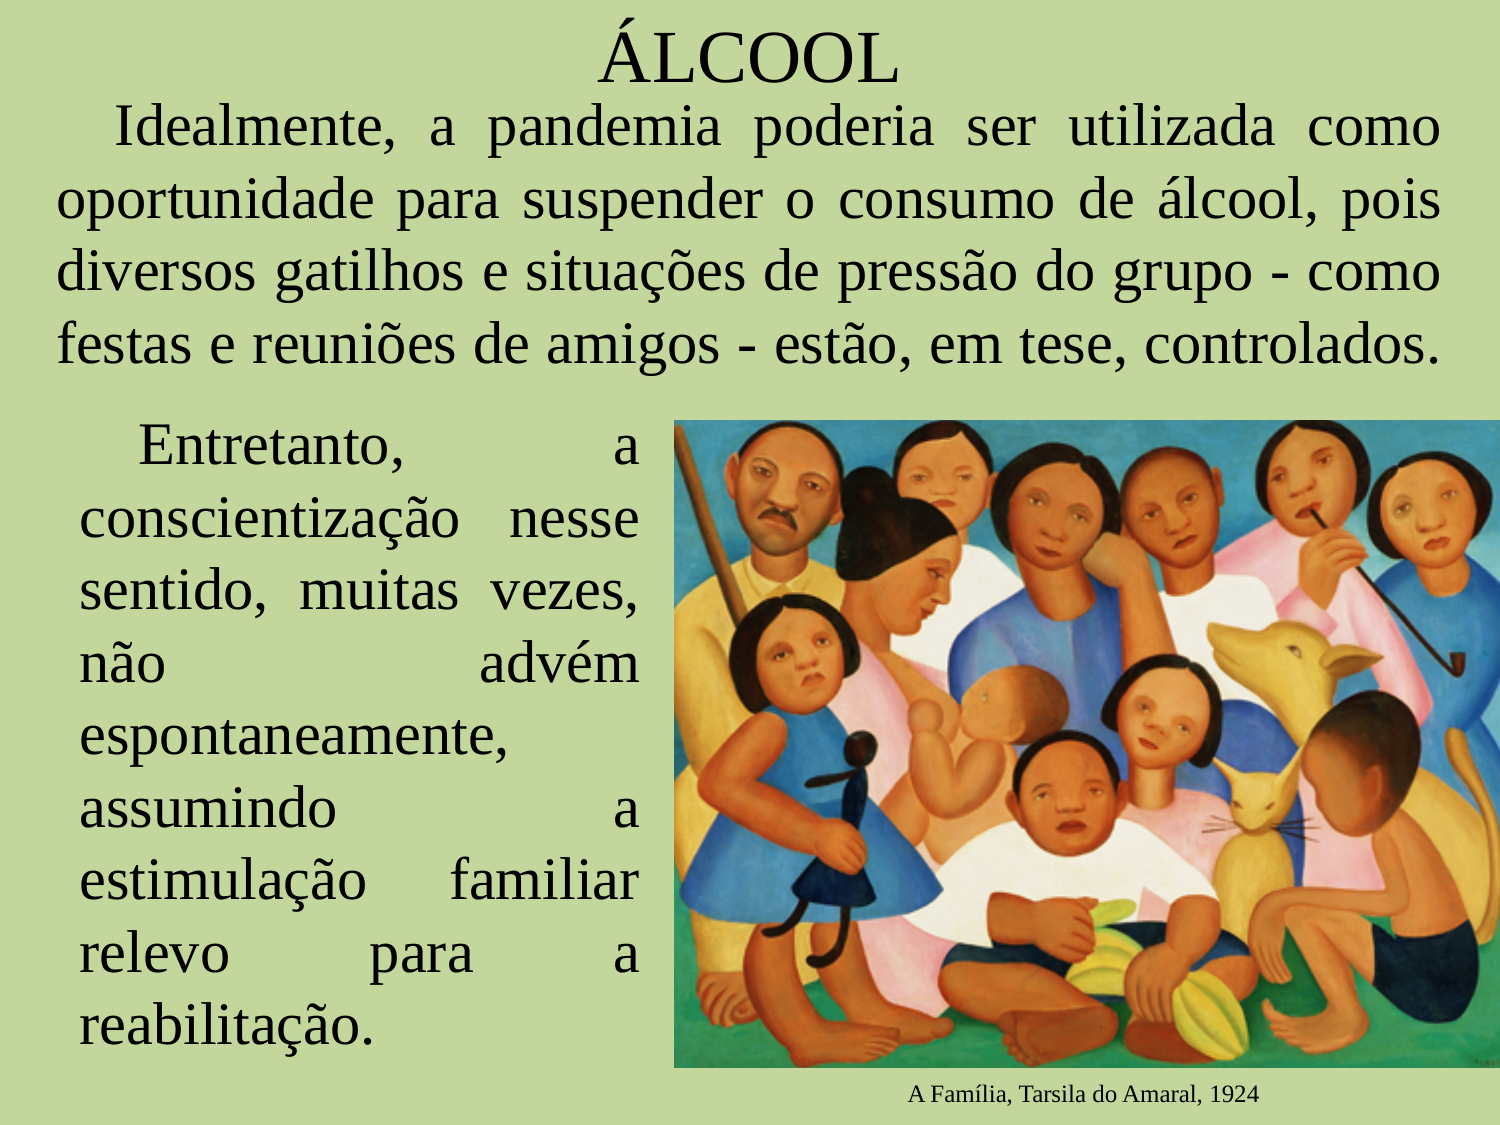

ÁLCOOL
Idealmente, a pandemia poderia ser utilizada como oportunidade para suspender o consumo de álcool, pois diversos gatilhos e situações de pressão do grupo - como festas e reuniões de amigos - estão, em tese, controlados.
Entretanto, a conscientização nesse sentido, muitas vezes, não advém espontaneamente, assumindo a estimulação familiar relevo para a reabilitação.
A Família, Tarsila do Amaral, 1924